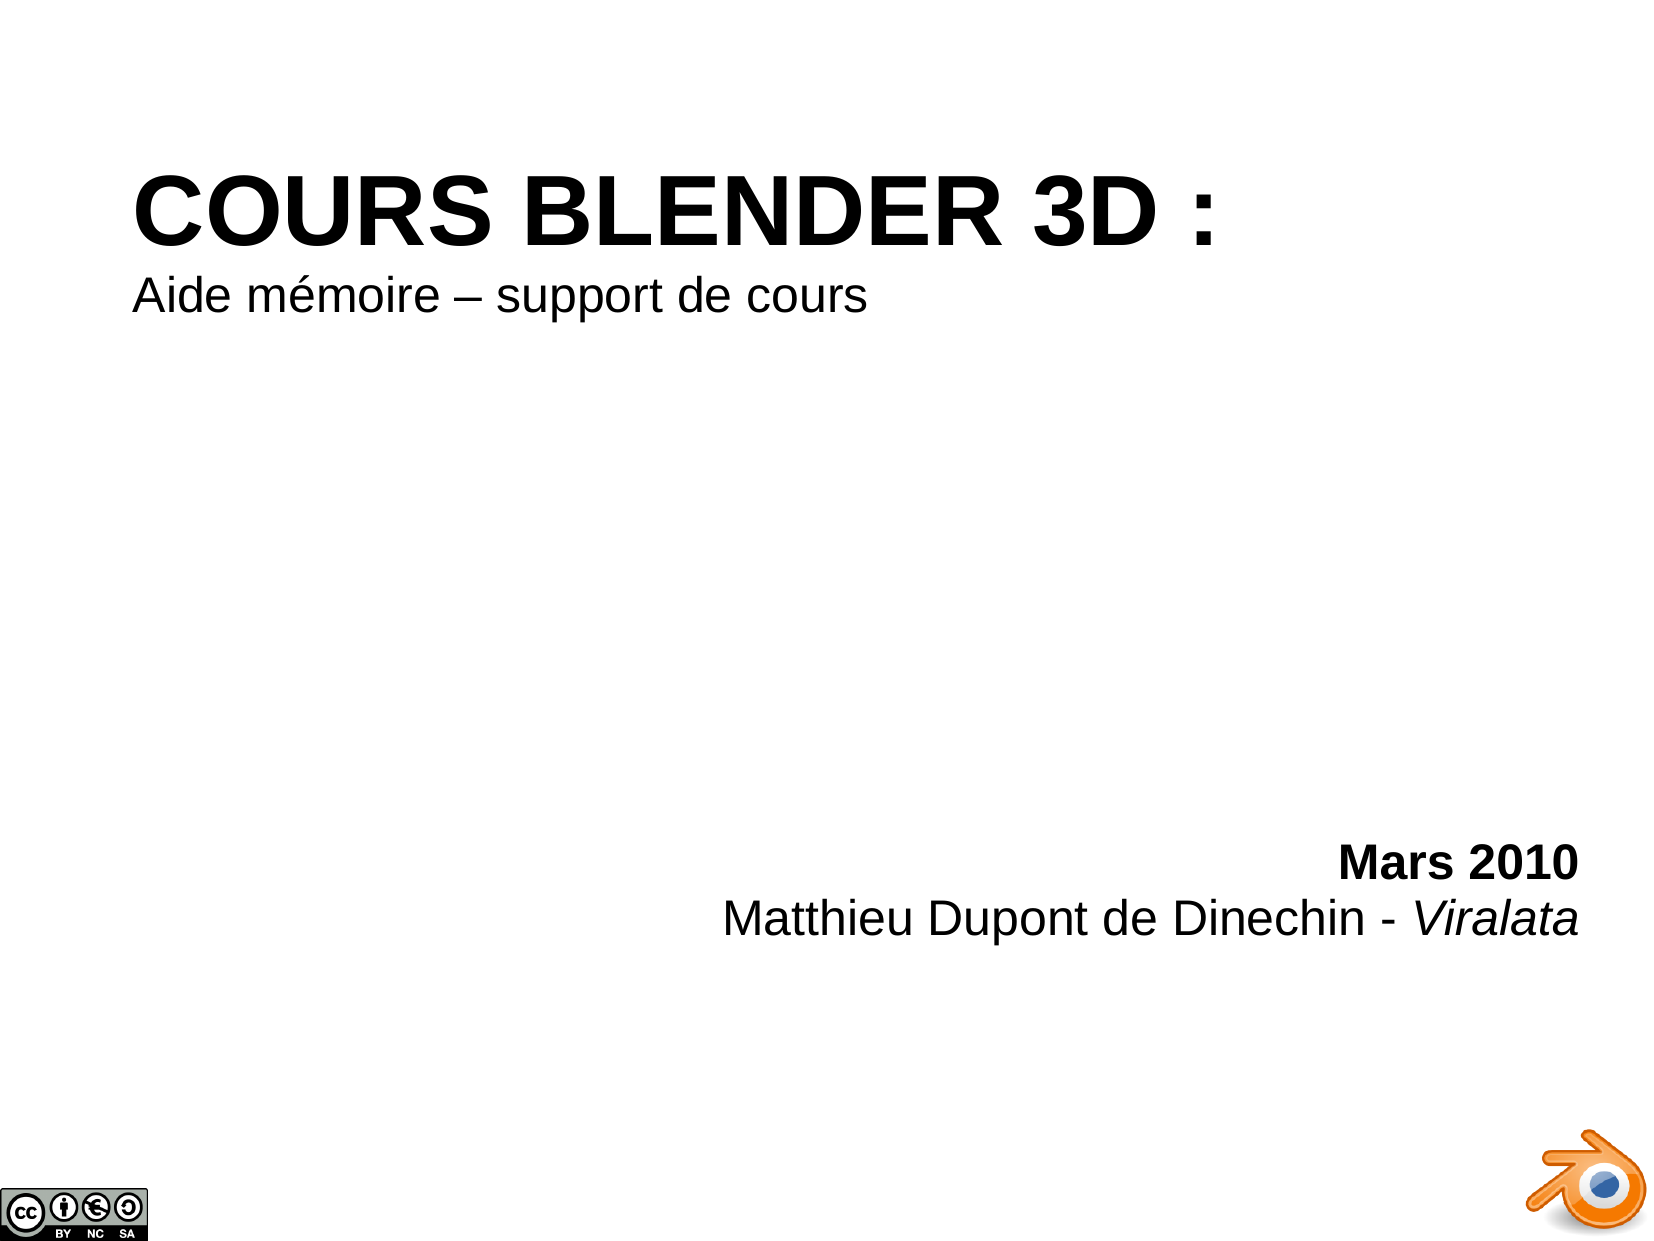

COURS BLENDER 3D :
Aide mémoire – support de cours
Mars 2010
Matthieu Dupont de Dinechin - Viralata